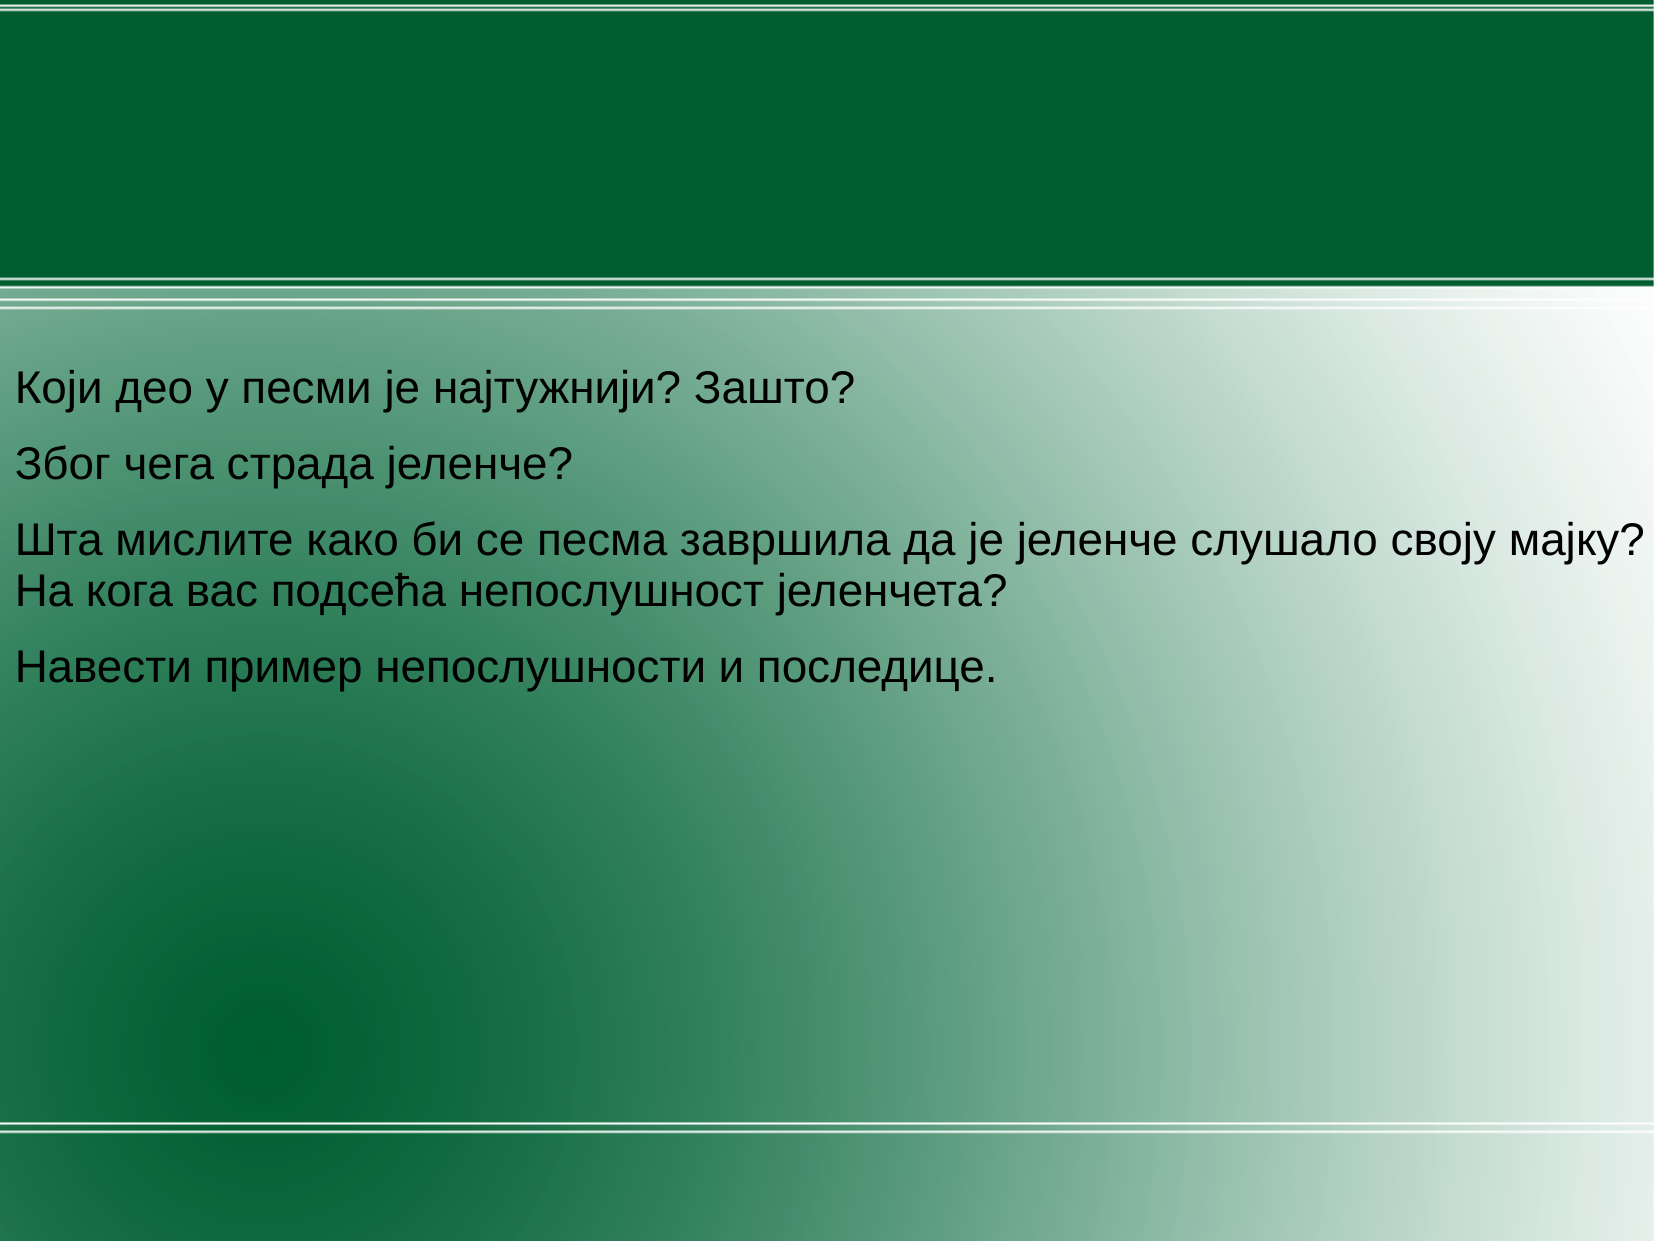

Који део у песми је најтужнији? Зашто?
Због чега страда јеленче?
Шта мислите како би се песма завршила да је јеленче слушало своју мајку? На кога вас подсећа непослушност јеленчета?
Навести пример непослушности и последице.